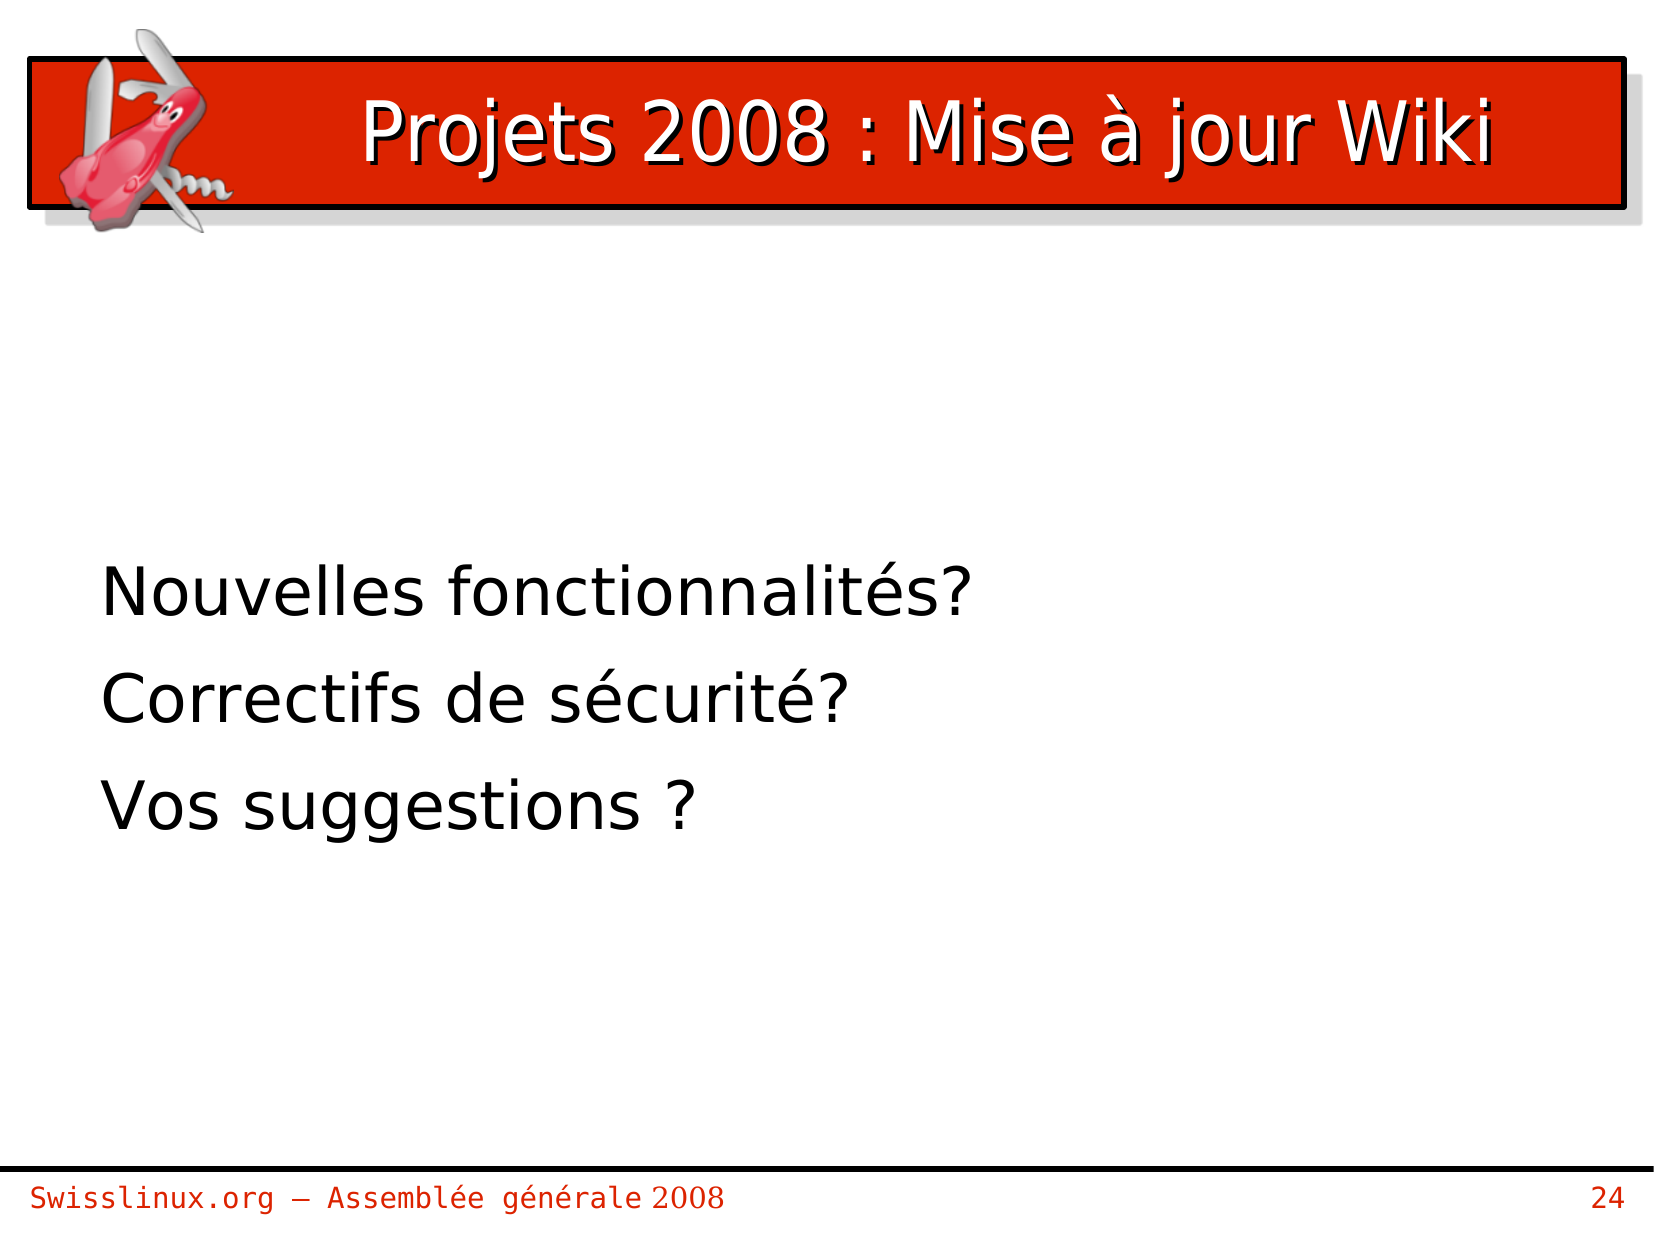

# Projets 2008 : Mise à jour Wiki
Nouvelles fonctionnalités?
Correctifs de sécurité?
Vos suggestions ?
26 Janvier 2007
24